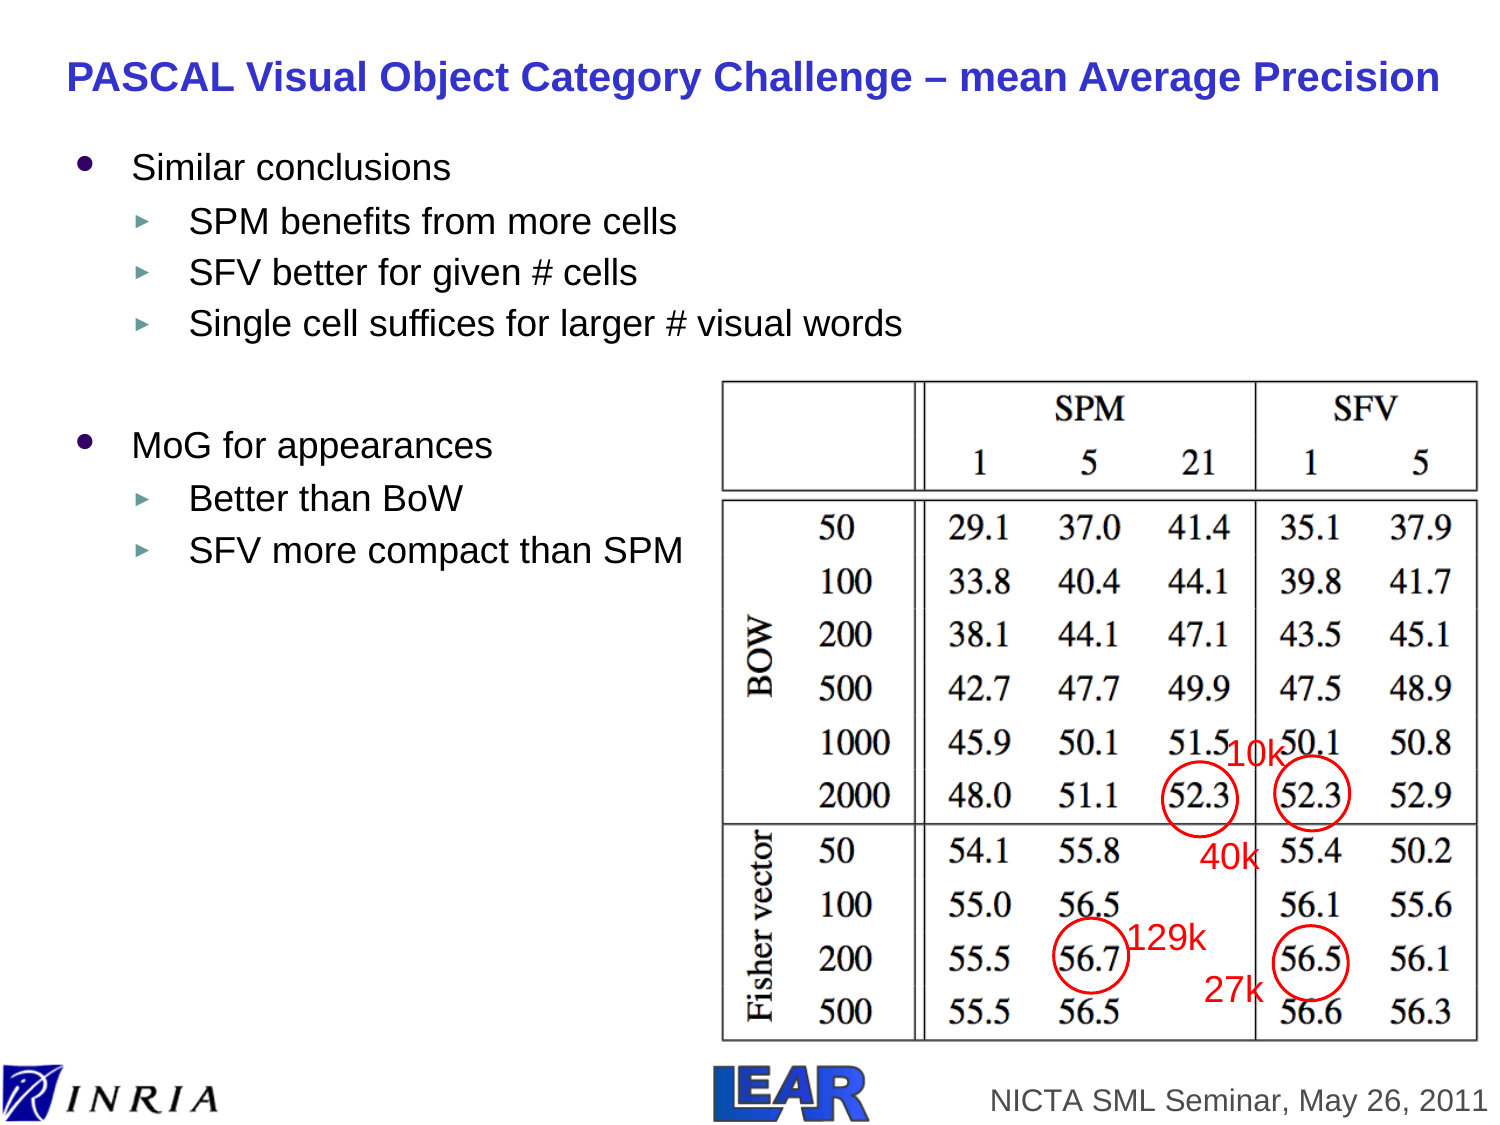

# PASCAL Visual Object Category Challenge – mean Average Precision
Similar conclusions
SPM benefits from more cells
SFV better for given # cells
Single cell suffices for larger # visual words
MoG for appearances
Better than BoW
SFV more compact than SPM
10k
40k
129k
27k